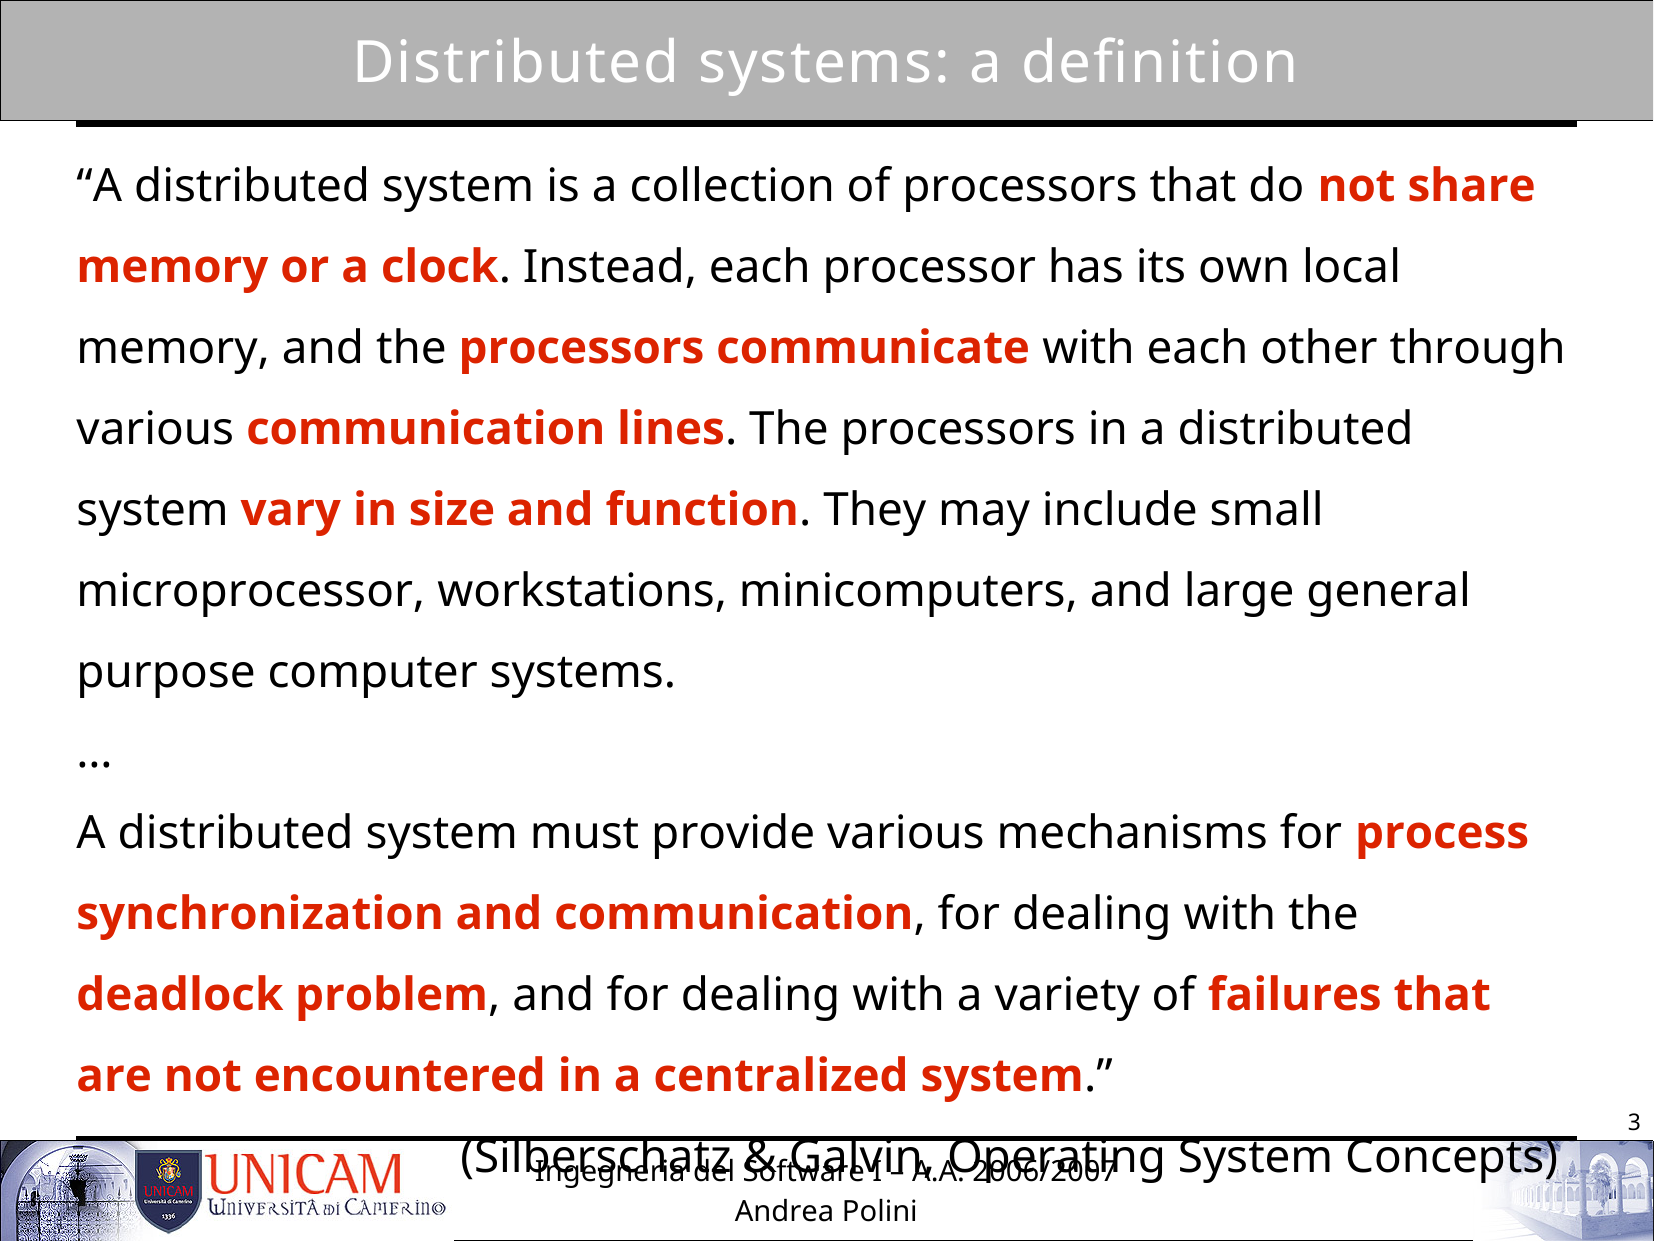

# Distributed systems: a definition
“A distributed system is a collection of processors that do not share memory or a clock. Instead, each processor has its own local memory, and the processors communicate with each other through various communication lines. The processors in a distributed system vary in size and function. They may include small microprocessor, workstations, minicomputers, and large general purpose computer systems.
…
A distributed system must provide various mechanisms for process synchronization and communication, for dealing with the deadlock problem, and for dealing with a variety of failures that are not encountered in a centralized system.”
 (Silberschatz & Galvin, Operating System Concepts)
3